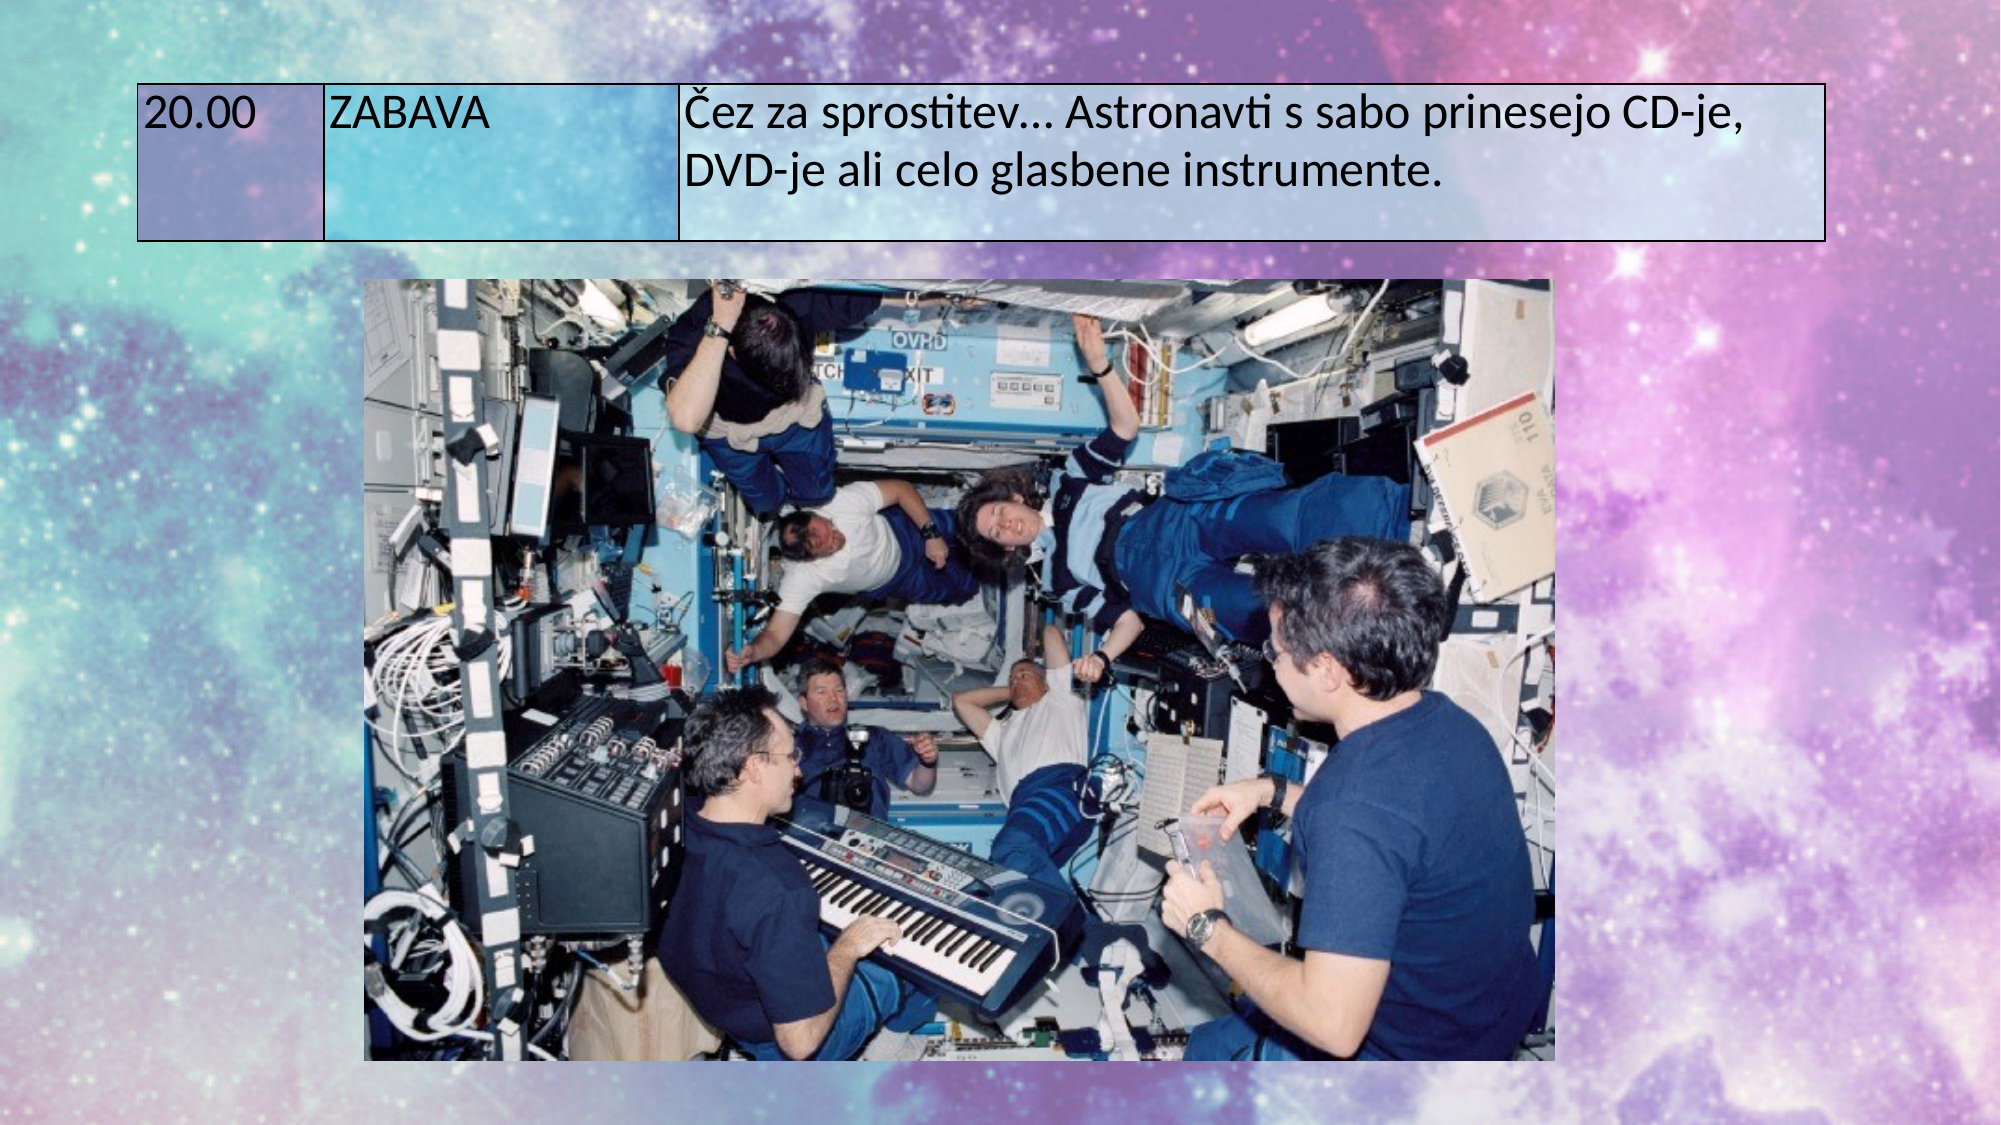

| 20.00 | ZABAVA | Čez za sprostitev… Astronavti s sabo prinesejo CD-je, DVD-je ali celo glasbene instrumente. |
| --- | --- | --- |